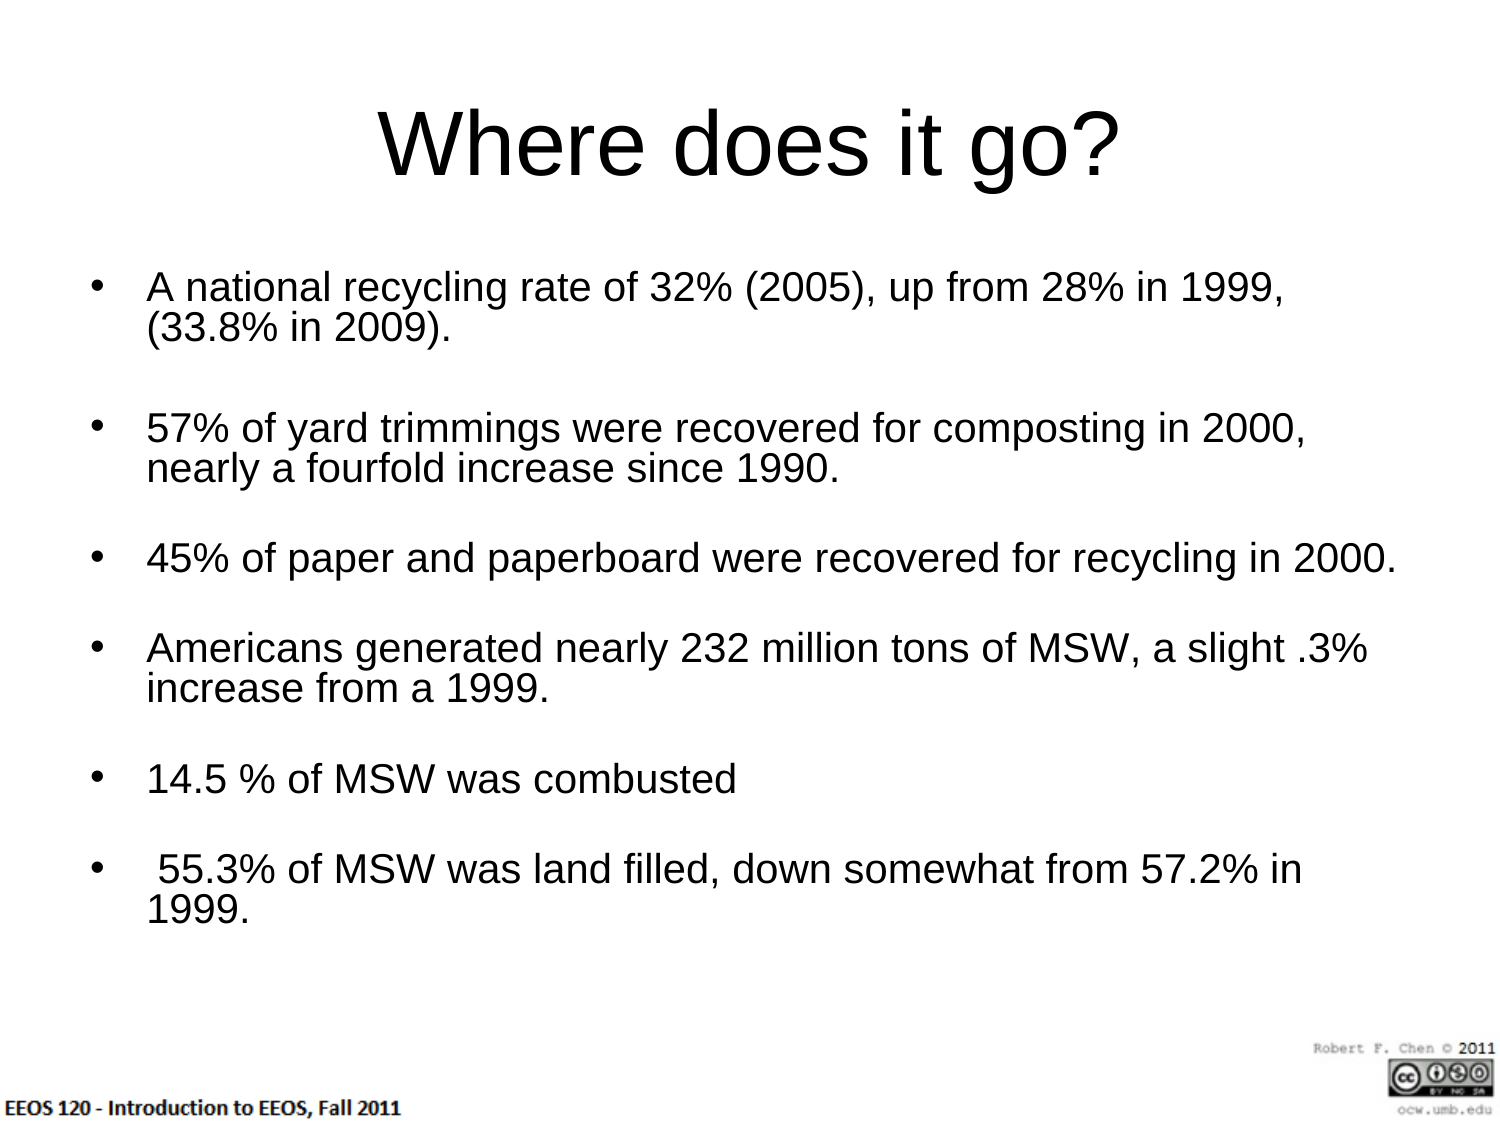

# Where does it go?
A national recycling rate of 32% (2005), up from 28% in 1999, (33.8% in 2009).
57% of yard trimmings were recovered for composting in 2000, nearly a fourfold increase since 1990.
45% of paper and paperboard were recovered for recycling in 2000.
Americans generated nearly 232 million tons of MSW, a slight .3% increase from a 1999.
14.5 % of MSW was combusted
 55.3% of MSW was land filled, down somewhat from 57.2% in 1999.